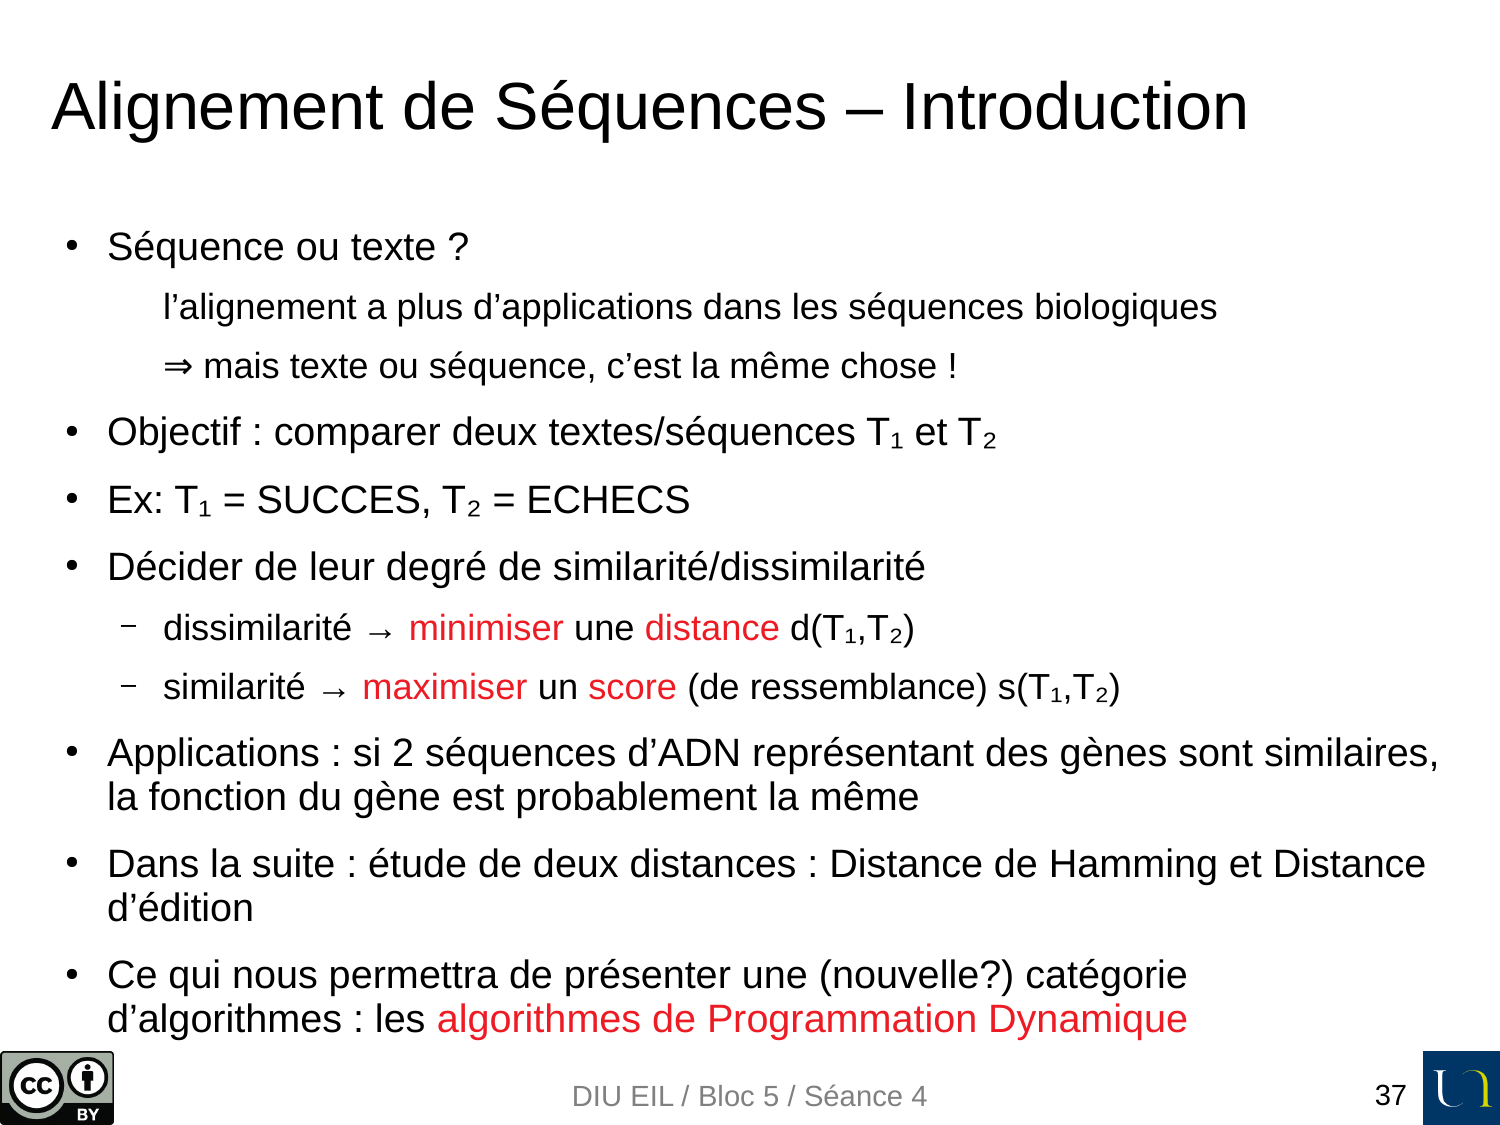

# Alignement de Séquences – Introduction
Séquence ou texte ?
l’alignement a plus d’applications dans les séquences biologiques
⇒ mais texte ou séquence, c’est la même chose !
Objectif : comparer deux textes/séquences T₁ et T₂
Ex: T₁ = SUCCES, T₂ = ECHECS
Décider de leur degré de similarité/dissimilarité
dissimilarité → minimiser une distance d(T₁,T₂)
similarité → maximiser un score (de ressemblance) s(T₁,T₂)
Applications : si 2 séquences d’ADN représentant des gènes sont similaires, la fonction du gène est probablement la même
Dans la suite : étude de deux distances : Distance de Hamming et Distance d’édition
Ce qui nous permettra de présenter une (nouvelle?) catégorie d’algorithmes : les algorithmes de Programmation Dynamique
37